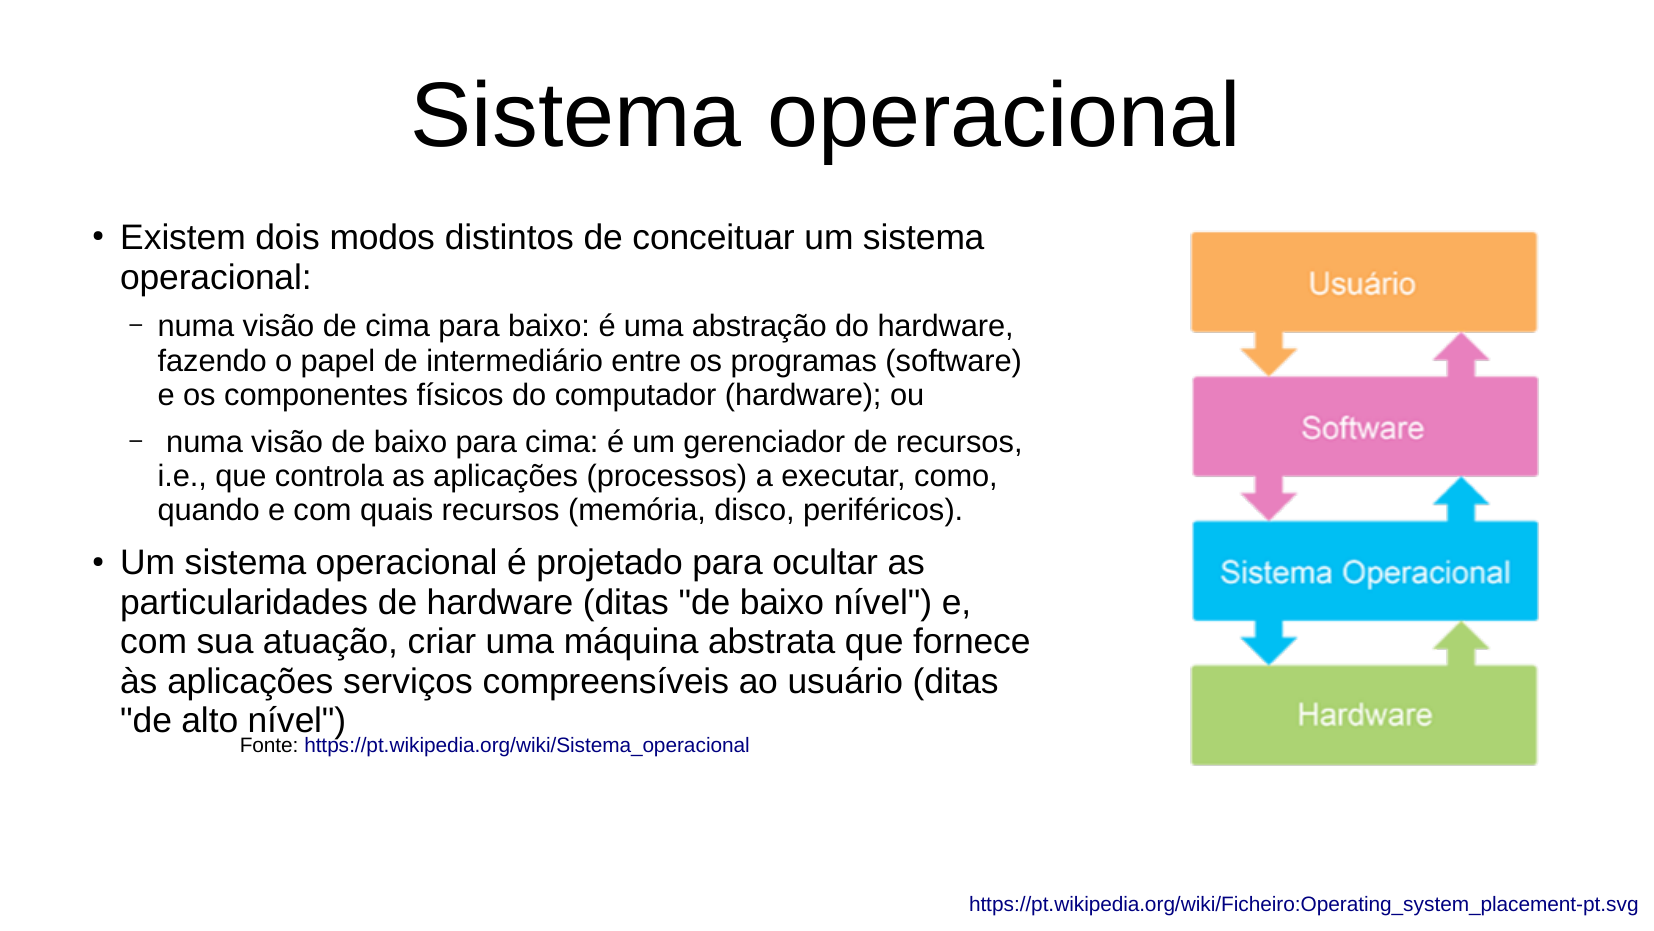

# Sistema operacional
Existem dois modos distintos de conceituar um sistema operacional:
numa visão de cima para baixo: é uma abstração do hardware, fazendo o papel de intermediário entre os programas (software) e os componentes físicos do computador (hardware); ou
 numa visão de baixo para cima: é um gerenciador de recursos, i.e., que controla as aplicações (processos) a executar, como, quando e com quais recursos (memória, disco, periféricos).
Um sistema operacional é projetado para ocultar as particularidades de hardware (ditas "de baixo nível") e, com sua atuação, criar uma máquina abstrata que fornece às aplicações serviços compreensíveis ao usuário (ditas "de alto nível")
Fonte: https://pt.wikipedia.org/wiki/Sistema_operacional
https://pt.wikipedia.org/wiki/Ficheiro:Operating_system_placement-pt.svg